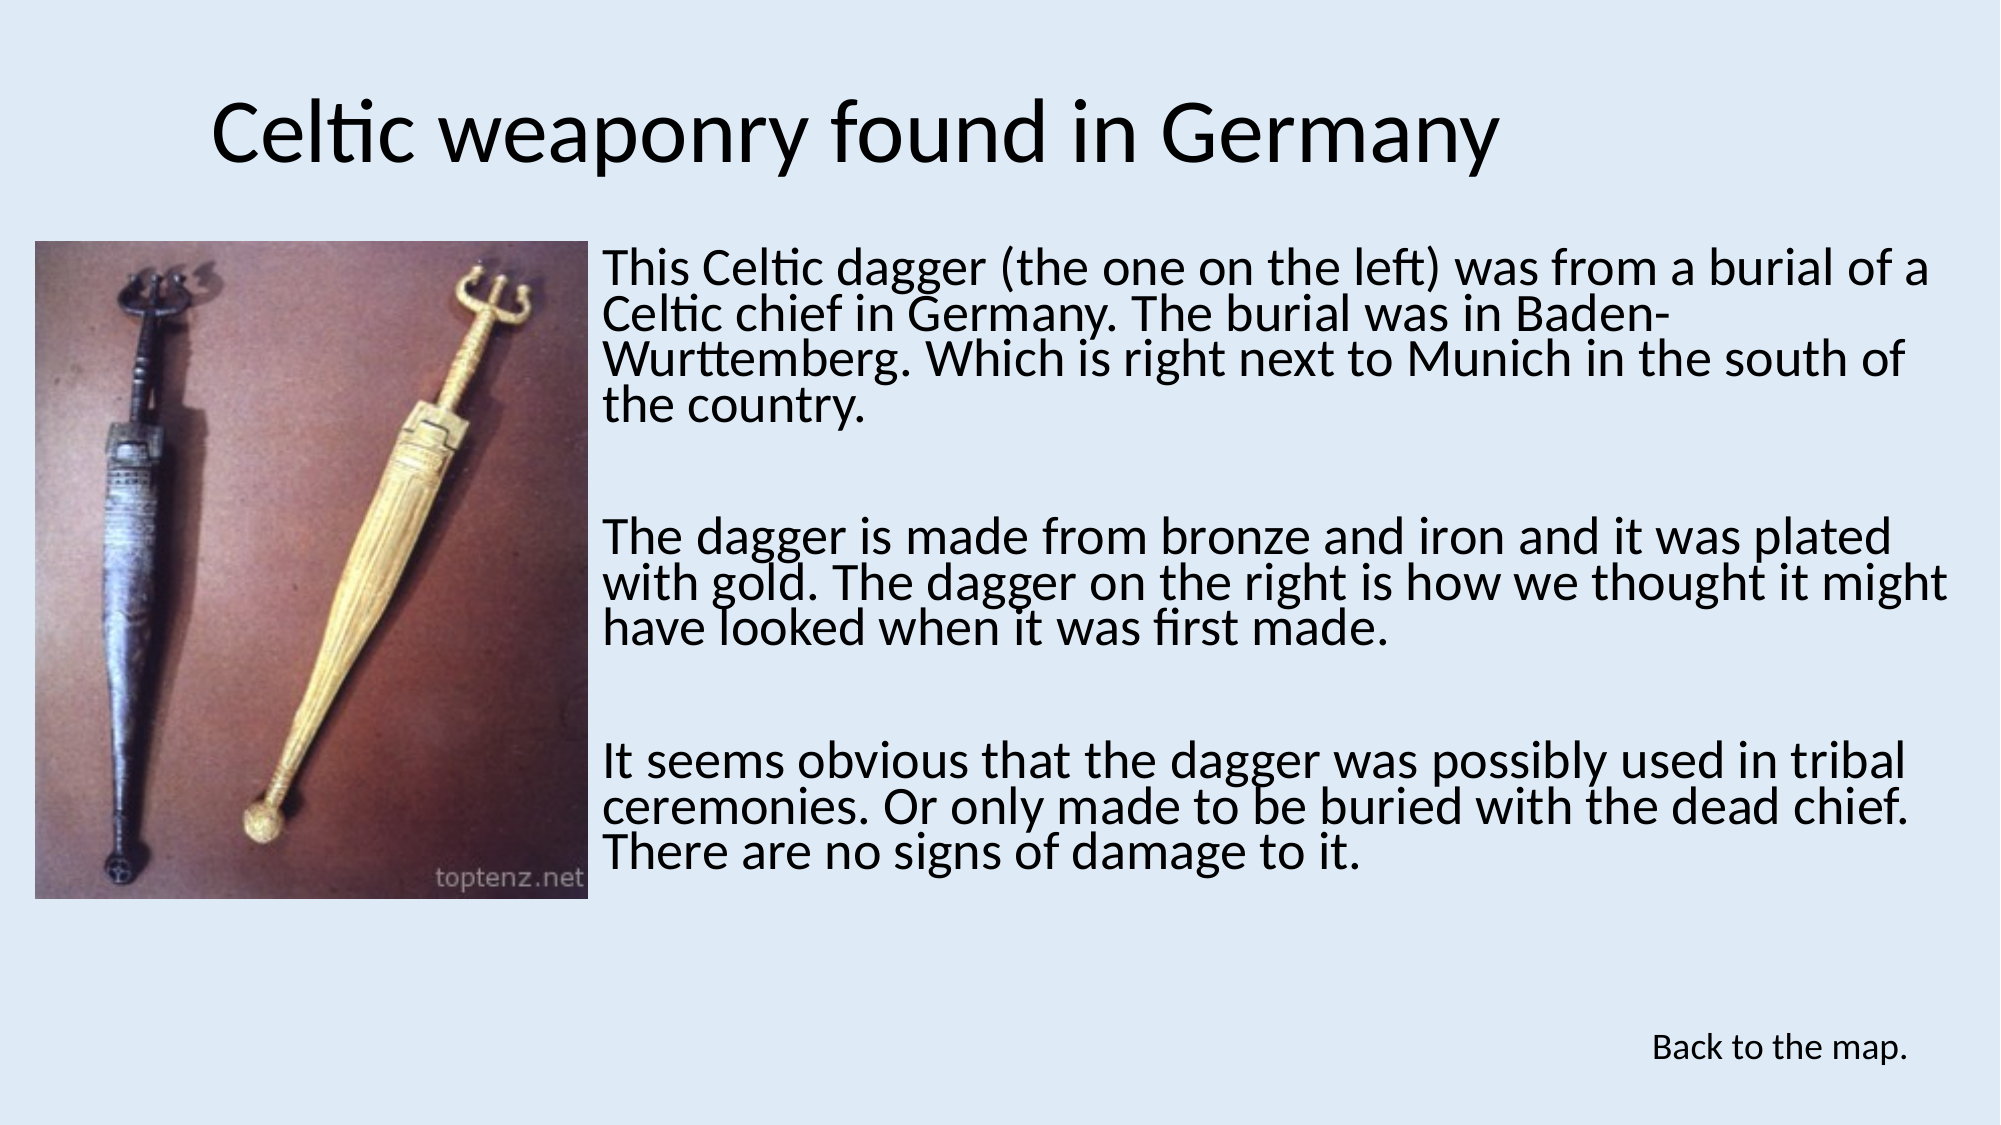

# Celtic weaponry found in Germany
This Celtic dagger (the one on the left) was from a burial of a Celtic chief in Germany. The burial was in Baden-Wurttemberg. Which is right next to Munich in the south of the country.
The dagger is made from bronze and iron and it was plated with gold. The dagger on the right is how we thought it might have looked when it was first made.
It seems obvious that the dagger was possibly used in tribal ceremonies. Or only made to be buried with the dead chief. There are no signs of damage to it.
Back to the map.